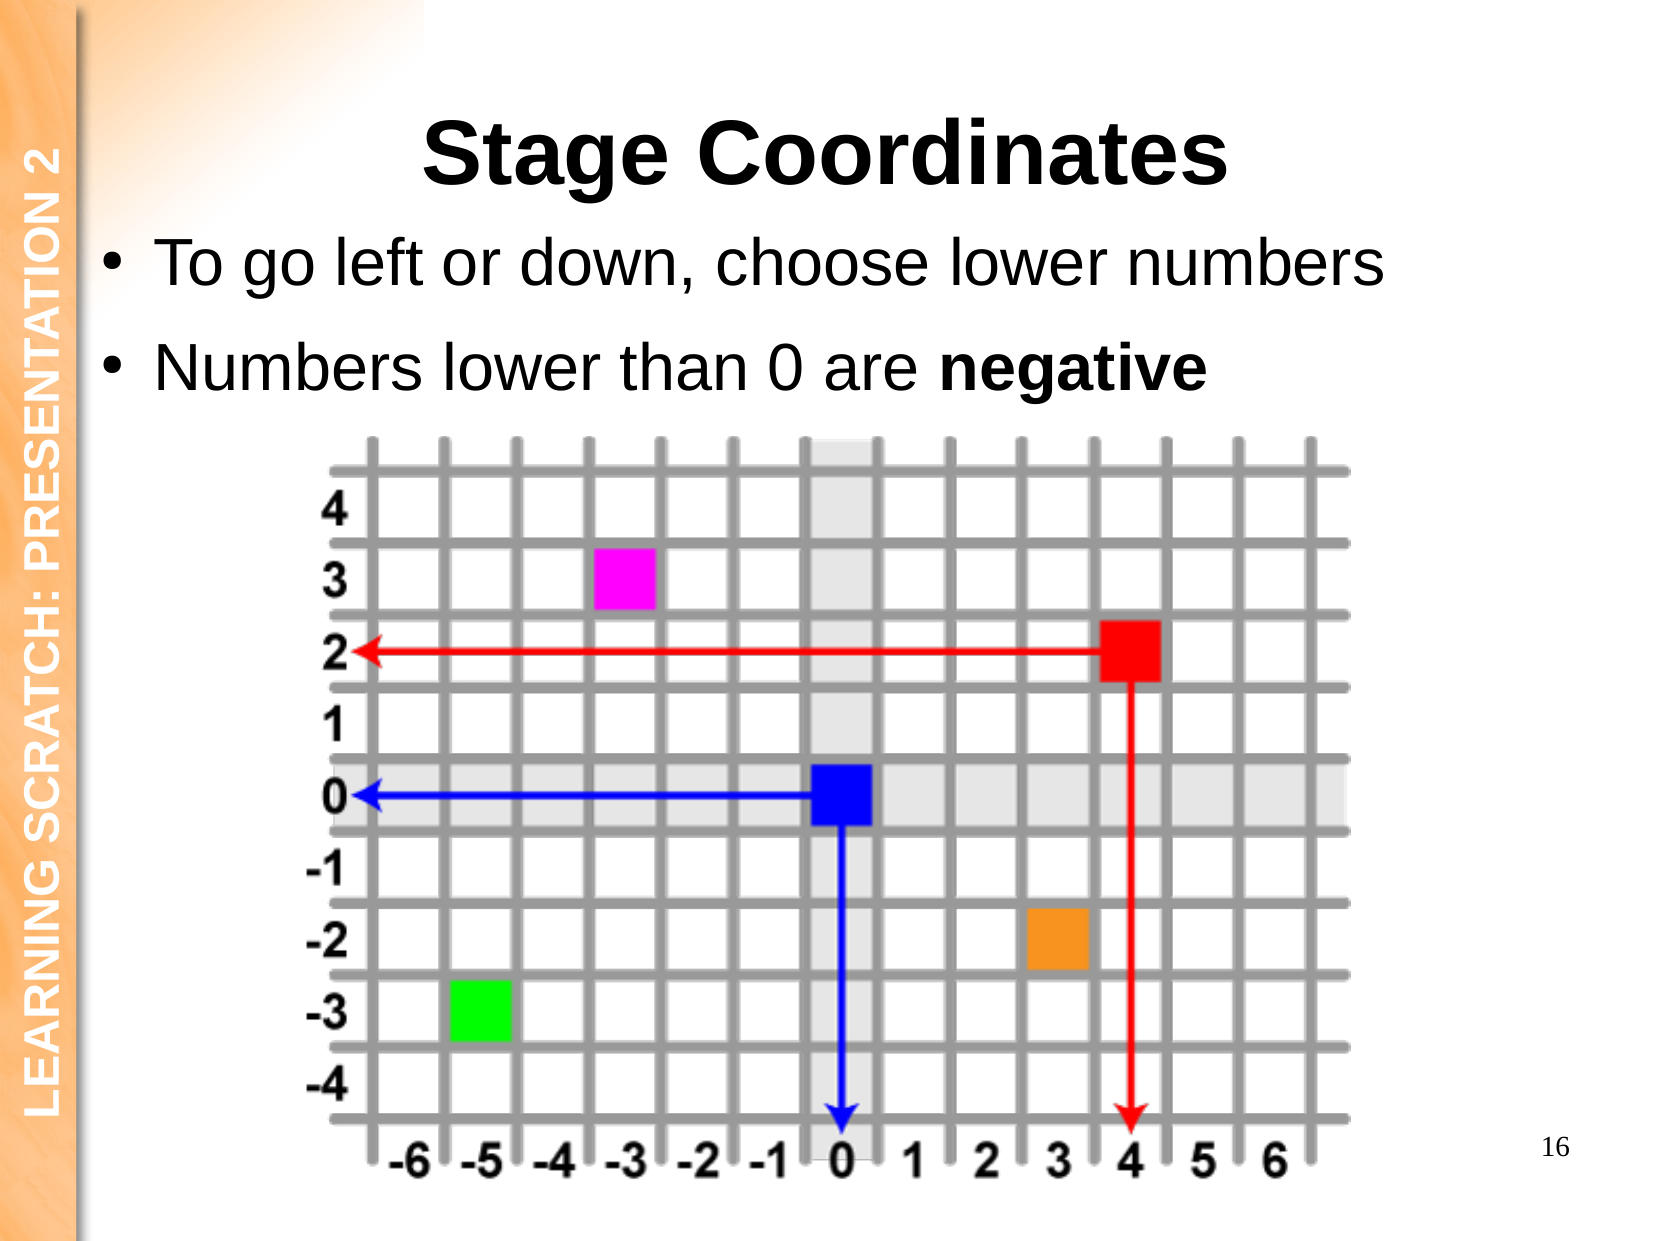

# Stage Coordinates
To go left or down, choose lower numbers
Numbers lower than 0 are negative
16